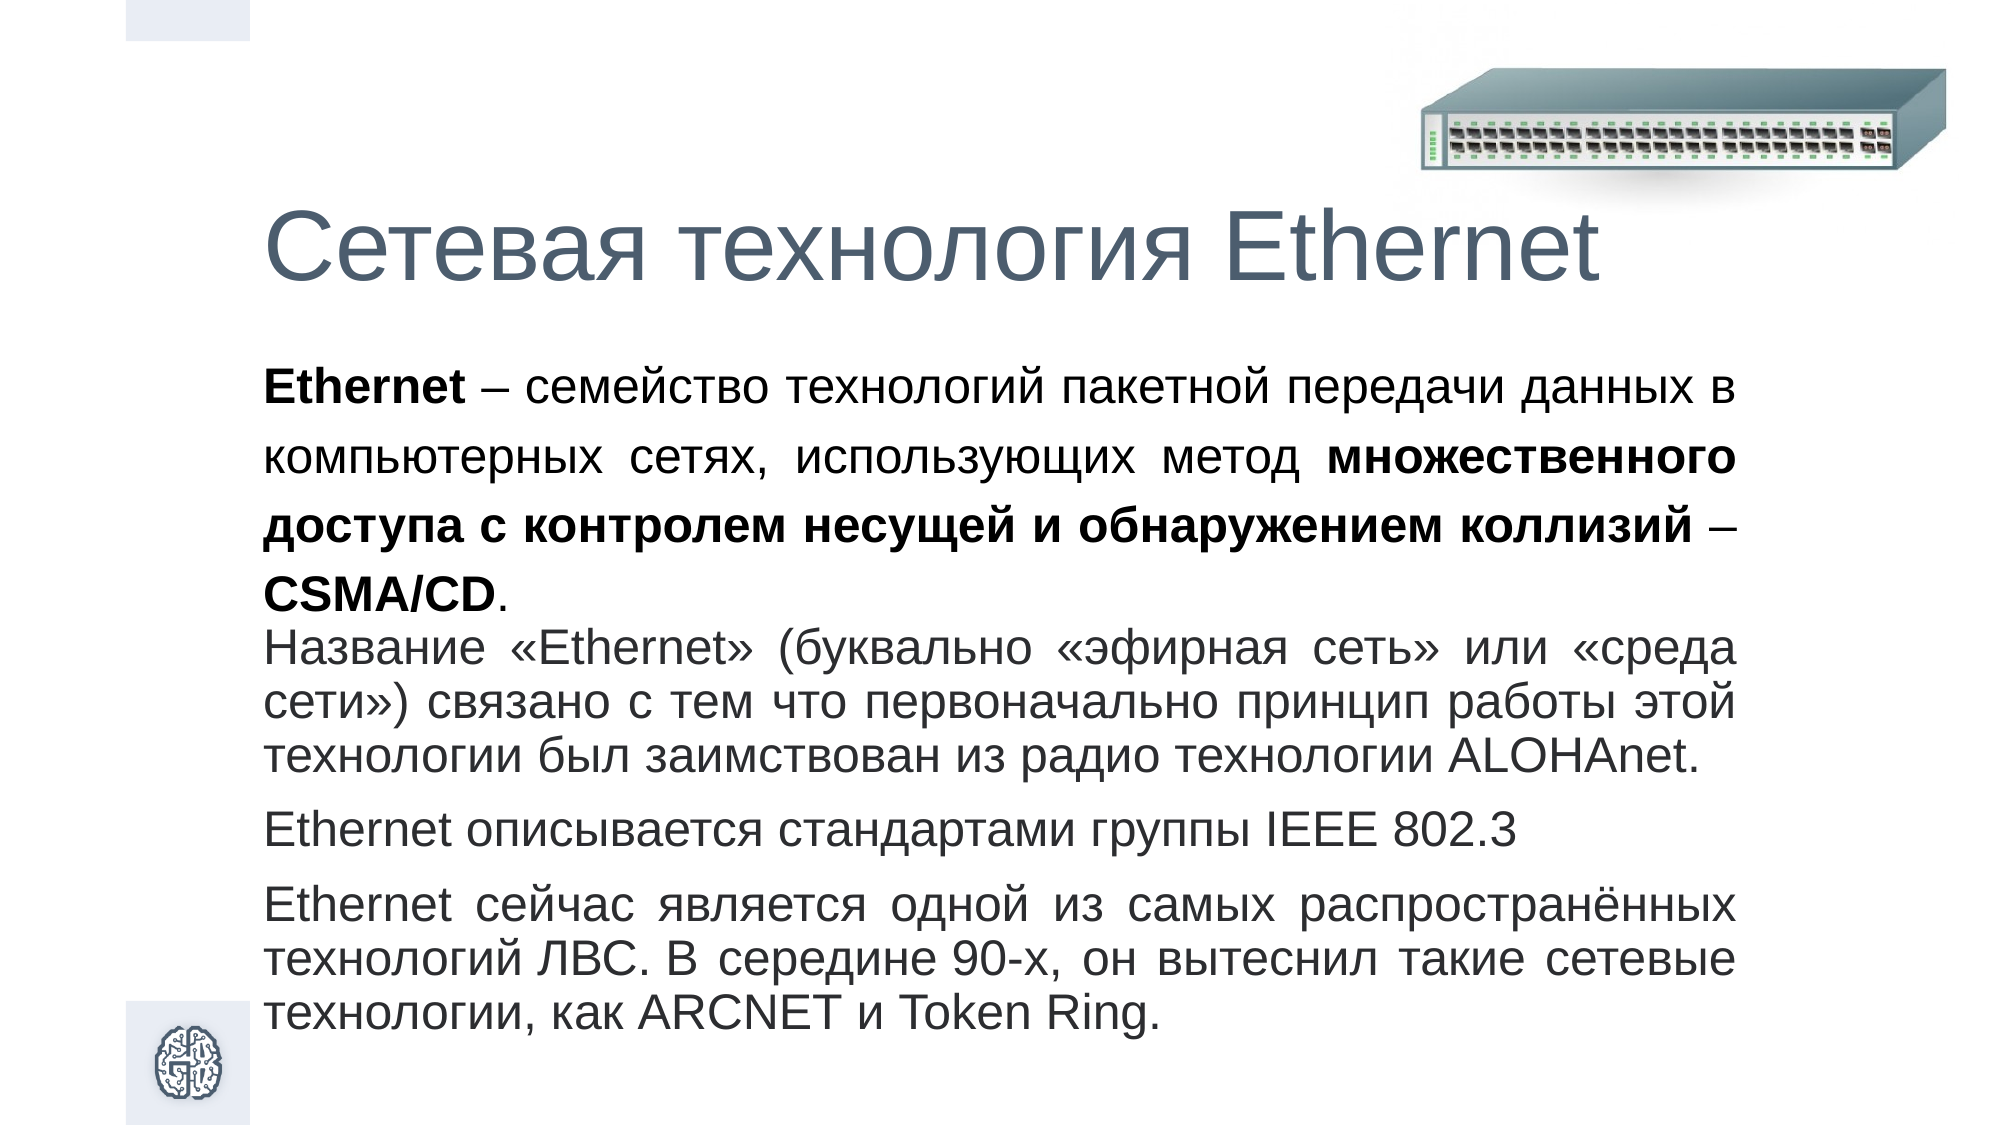

# Сетевая технология Ethernet
Ethernet – семейство технологий пакетной передачи данных в компьютерных сетях, использующих метод множественного доступа с контролем несущей и обнаружением коллизий – CSMA/CD.
Название «Ethernet» (буквально «эфирная сеть» или «среда сети») связано с тем что первоначально принцип работы этой технологии был заимствован из радио технологии ALOHAnet.
Ethernet описывается стандартами группы IEEE 802.3
Ethernet сейчас является одной из самых распространённых технологий ЛВС. В середине 90-х, он вытеснил такие сетевые технологии, как ARCNET и Token Ring.